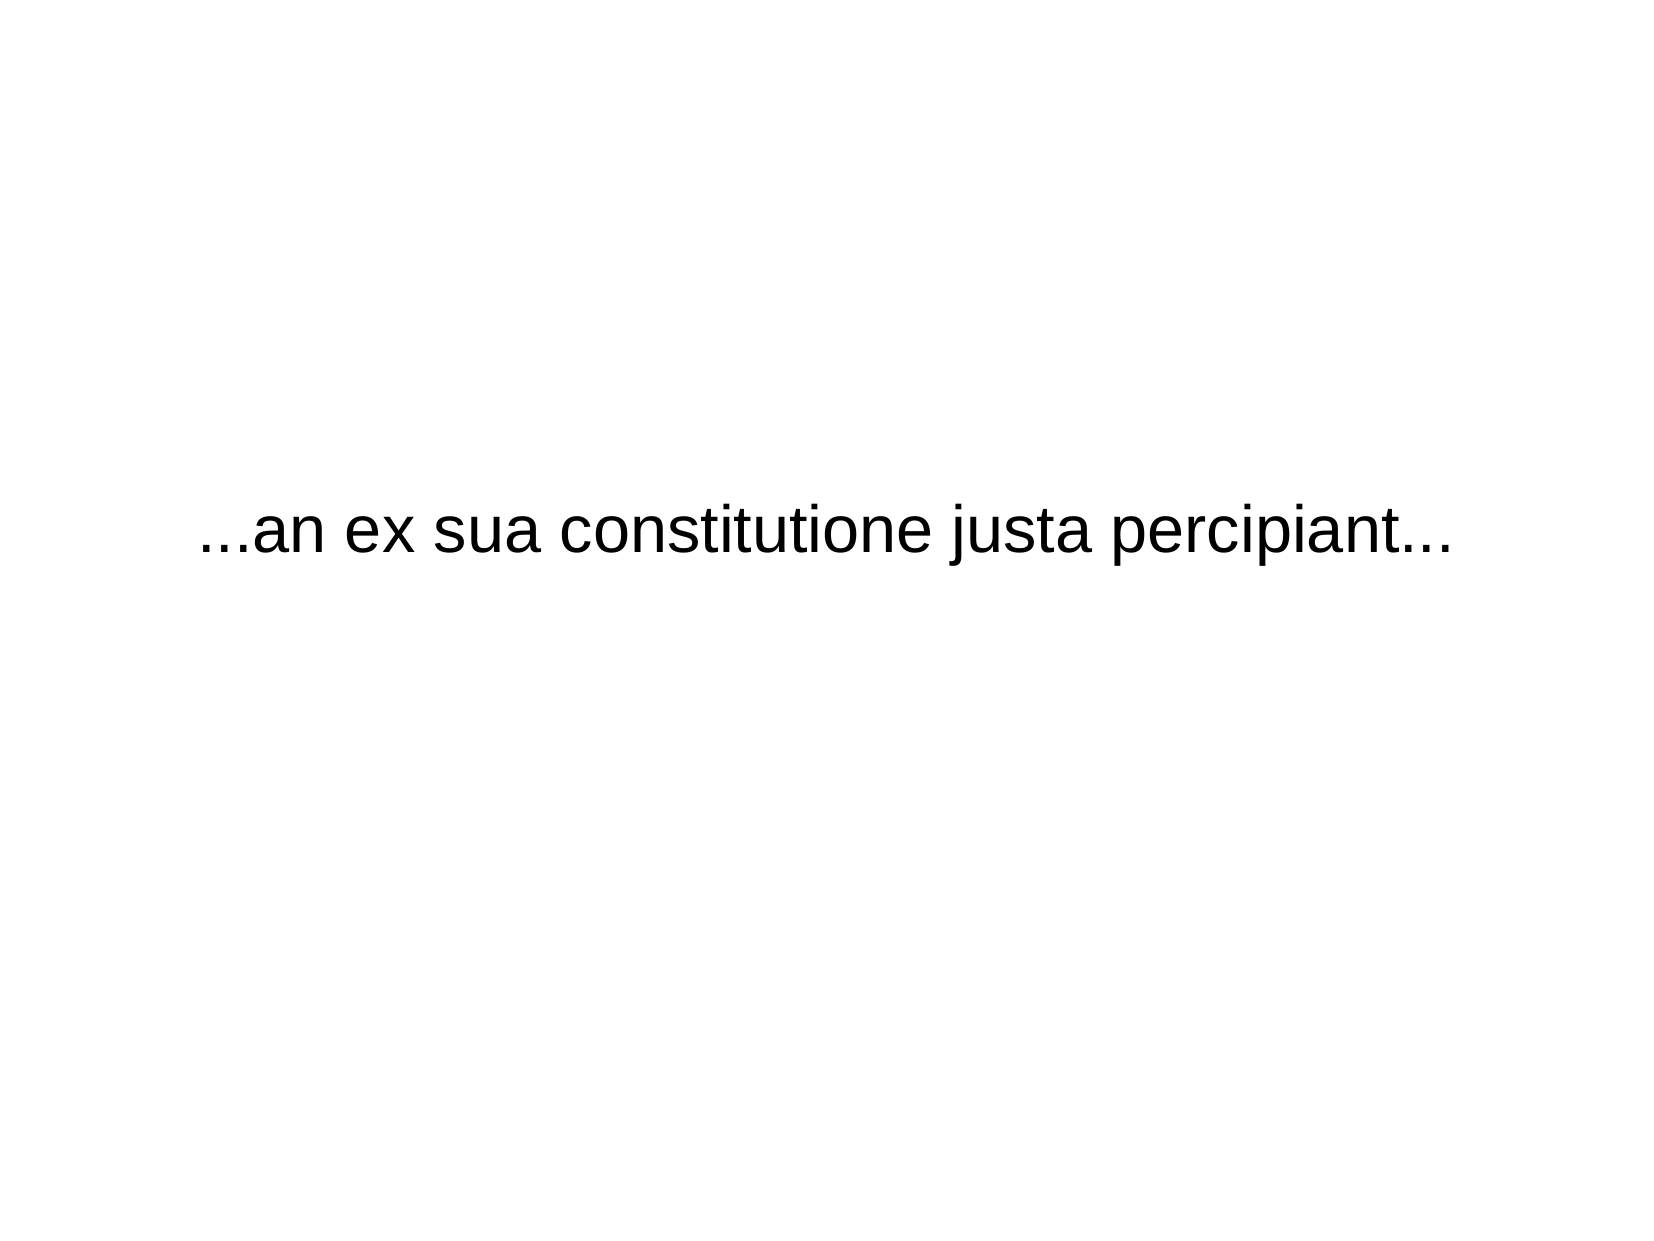

# ...an ex sua constitutione justa percipiant...